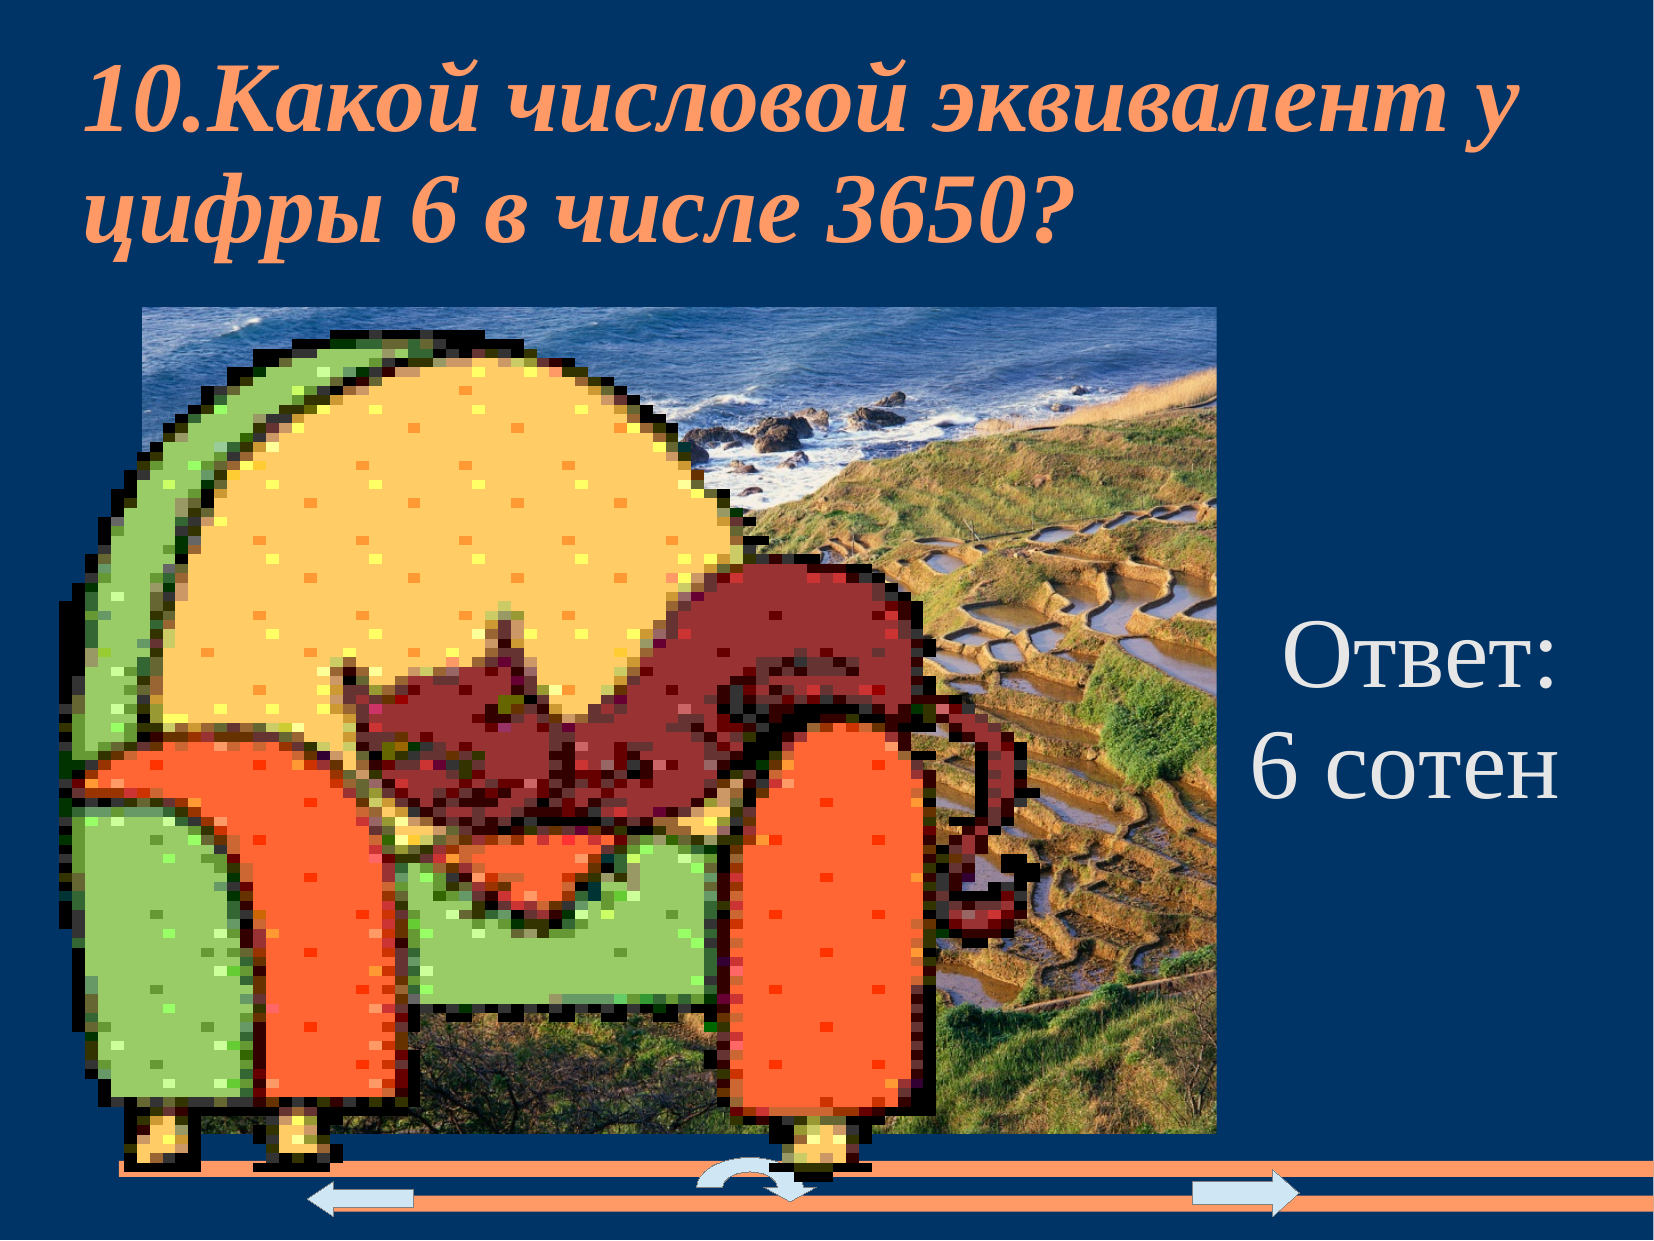

# 10.Какой числовой эквивалент у цифры 6 в числе 3650?
Ответ:
6 сотен